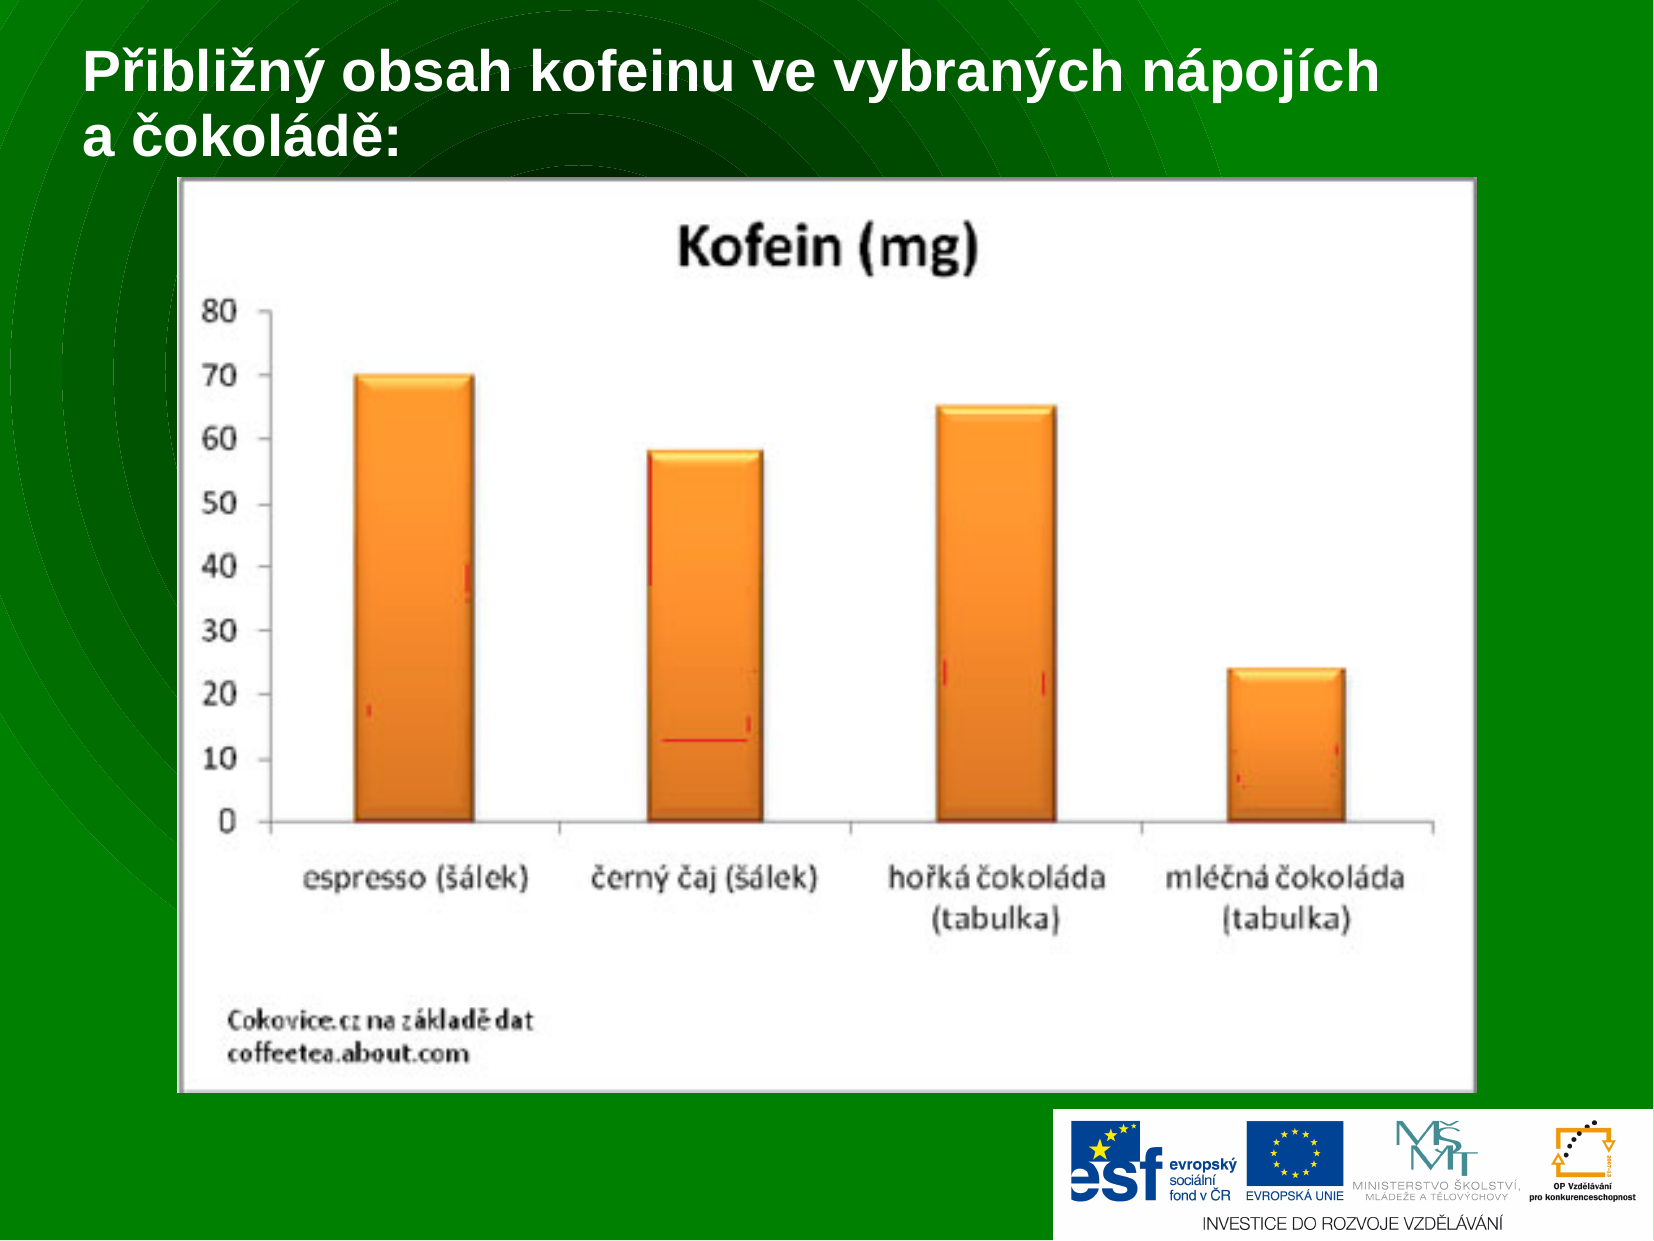

# Přibližný obsah kofeinu ve vybraných nápojích a čokoládě: